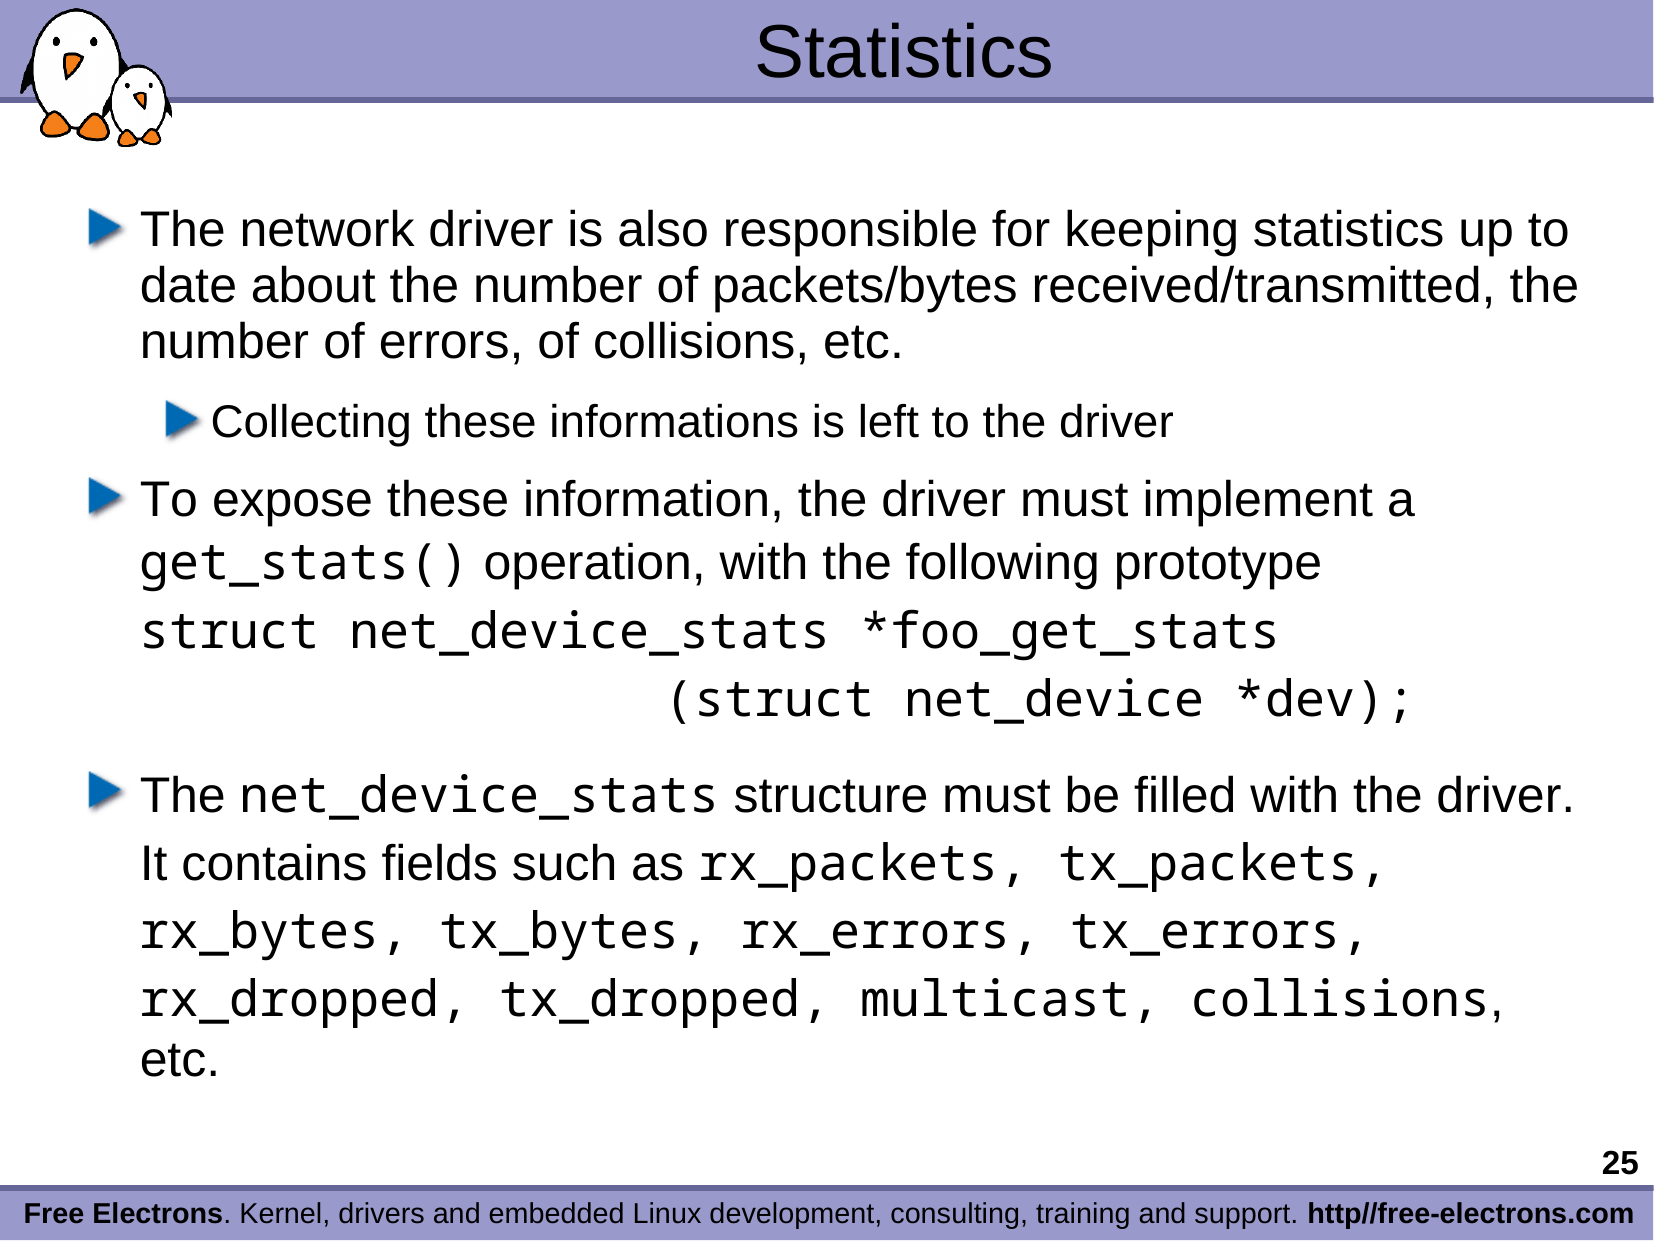

# Statistics
The network driver is also responsible for keeping statistics up to date about the number of packets/bytes received/transmitted, the number of errors, of collisions, etc.
Collecting these informations is left to the driver
To expose these information, the driver must implement a get_stats() operation, with the following prototype
struct net_device_stats *foo_get_stats
							(struct net_device *dev);
The net_device_stats structure must be filled with the driver. It contains fields such as rx_packets, tx_packets, rx_bytes, tx_bytes, rx_errors, tx_errors, rx_dropped, tx_dropped, multicast, collisions, etc.